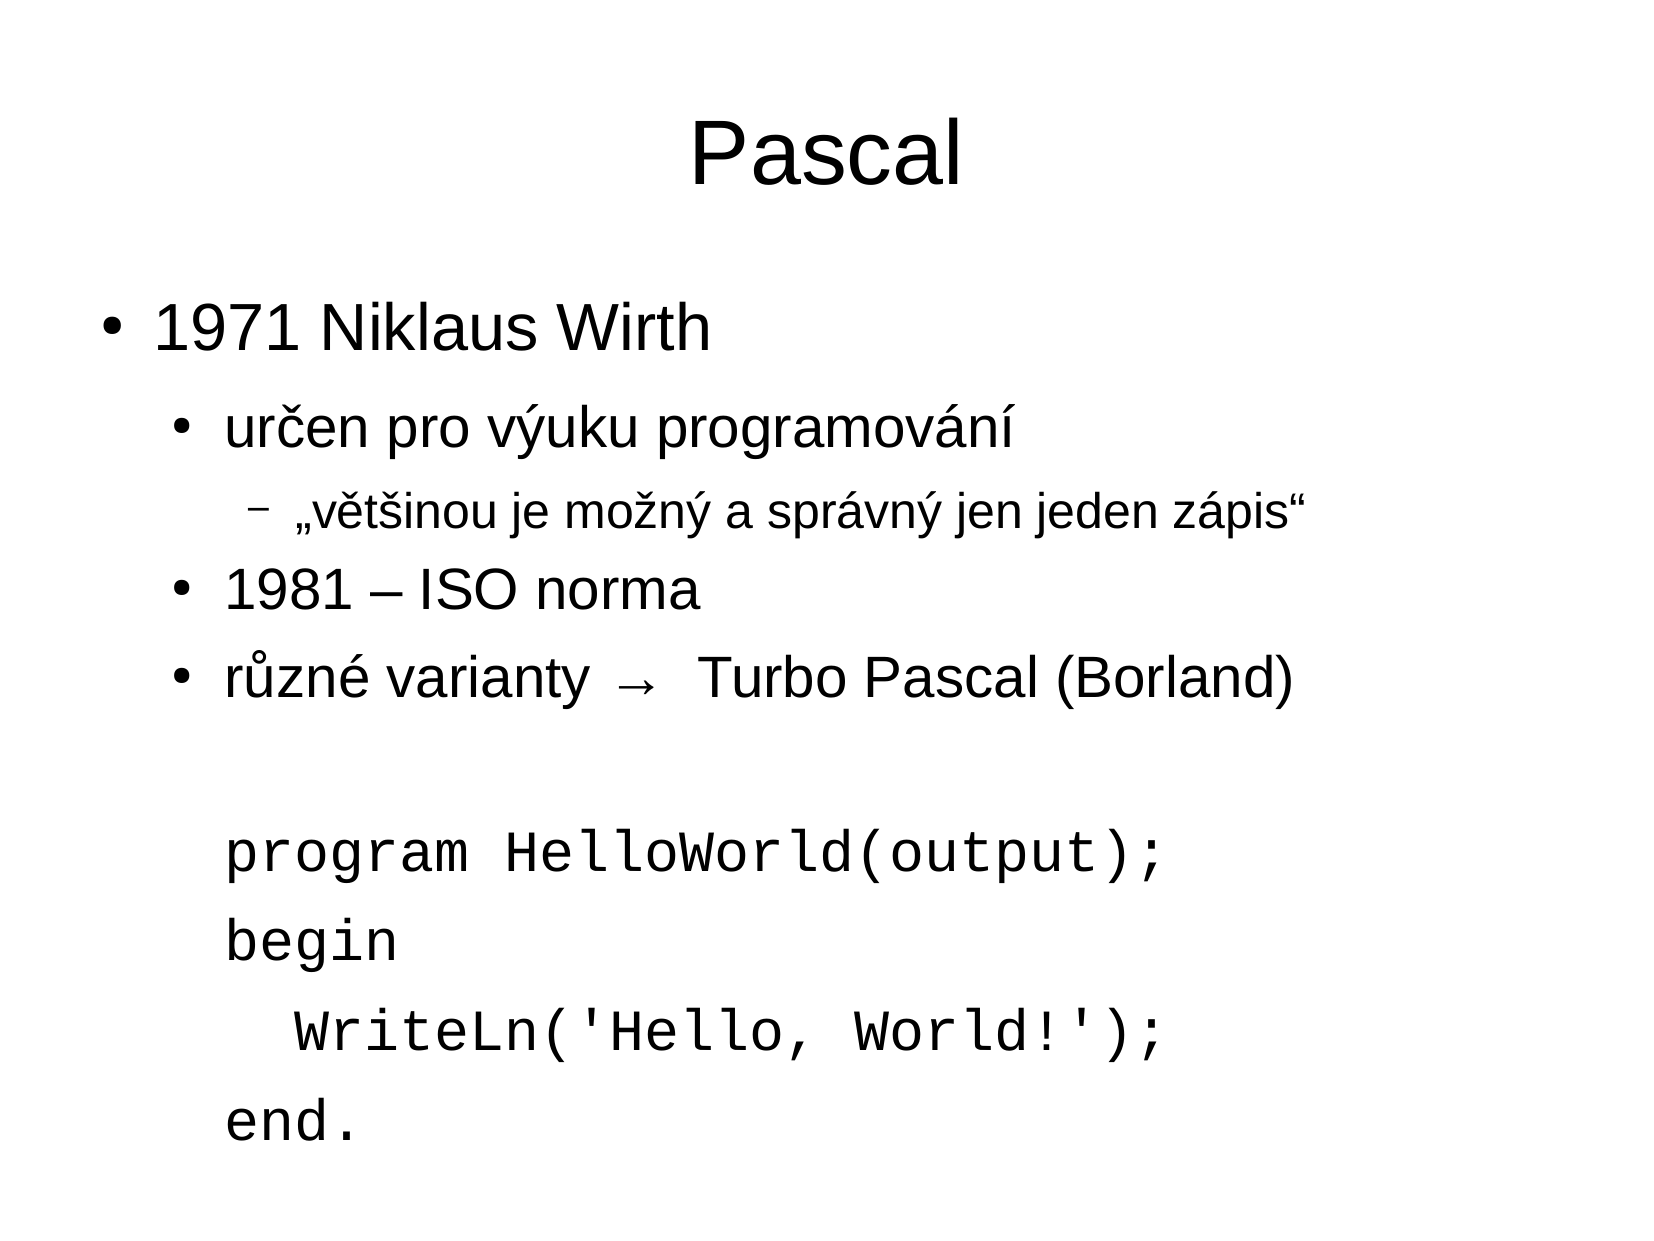

# Pascal
1971 Niklaus Wirth
určen pro výuku programování
„většinou je možný a správný jen jeden zápis“
1981 – ISO norma
různé varianty → Turbo Pascal (Borland)
program HelloWorld(output);
begin
 WriteLn('Hello, World!');
end.